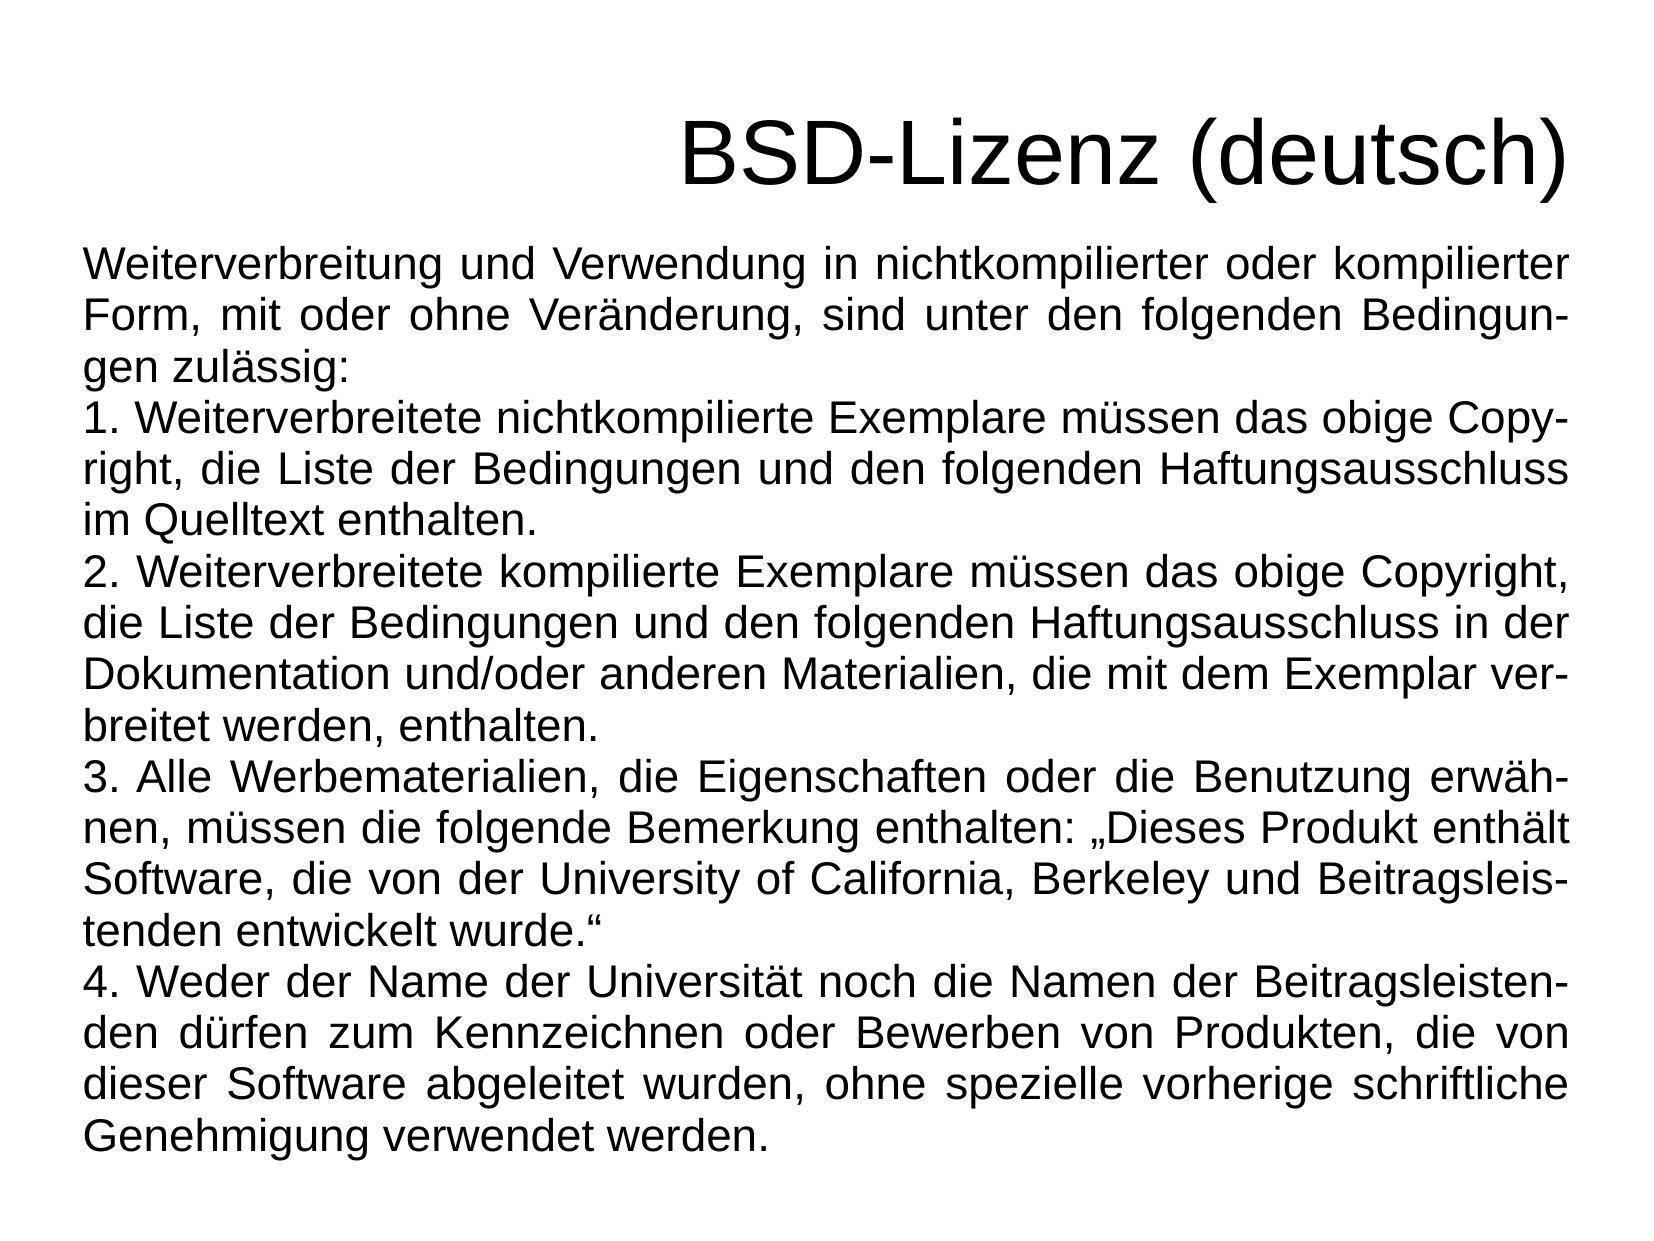

# BSD-Lizenz (deutsch)
Weiterverbreitung und Verwendung in nichtkompilierter oder kompilierter Form, mit oder ohne Veränderung, sind unter den folgenden Bedingun-gen zulässig:
1. Weiterverbreitete nichtkompilierte Exemplare müssen das obige Copy-right, die Liste der Bedingungen und den folgenden Haftungsausschluss im Quelltext enthalten.
2. Weiterverbreitete kompilierte Exemplare müssen das obige Copyright, die Liste der Bedingungen und den folgenden Haftungsausschluss in der Dokumentation und/oder anderen Materialien, die mit dem Exemplar ver-breitet werden, enthalten.
3. Alle Werbematerialien, die Eigenschaften oder die Benutzung erwäh-nen, müssen die folgende Bemerkung enthalten: „Dieses Produkt enthält Software, die von der University of California, Berkeley und Beitragsleis-tenden entwickelt wurde.“
4. Weder der Name der Universität noch die Namen der Beitragsleisten-den dürfen zum Kennzeichnen oder Bewerben von Produkten, die von dieser Software abgeleitet wurden, ohne spezielle vorherige schriftliche Genehmigung verwendet werden.